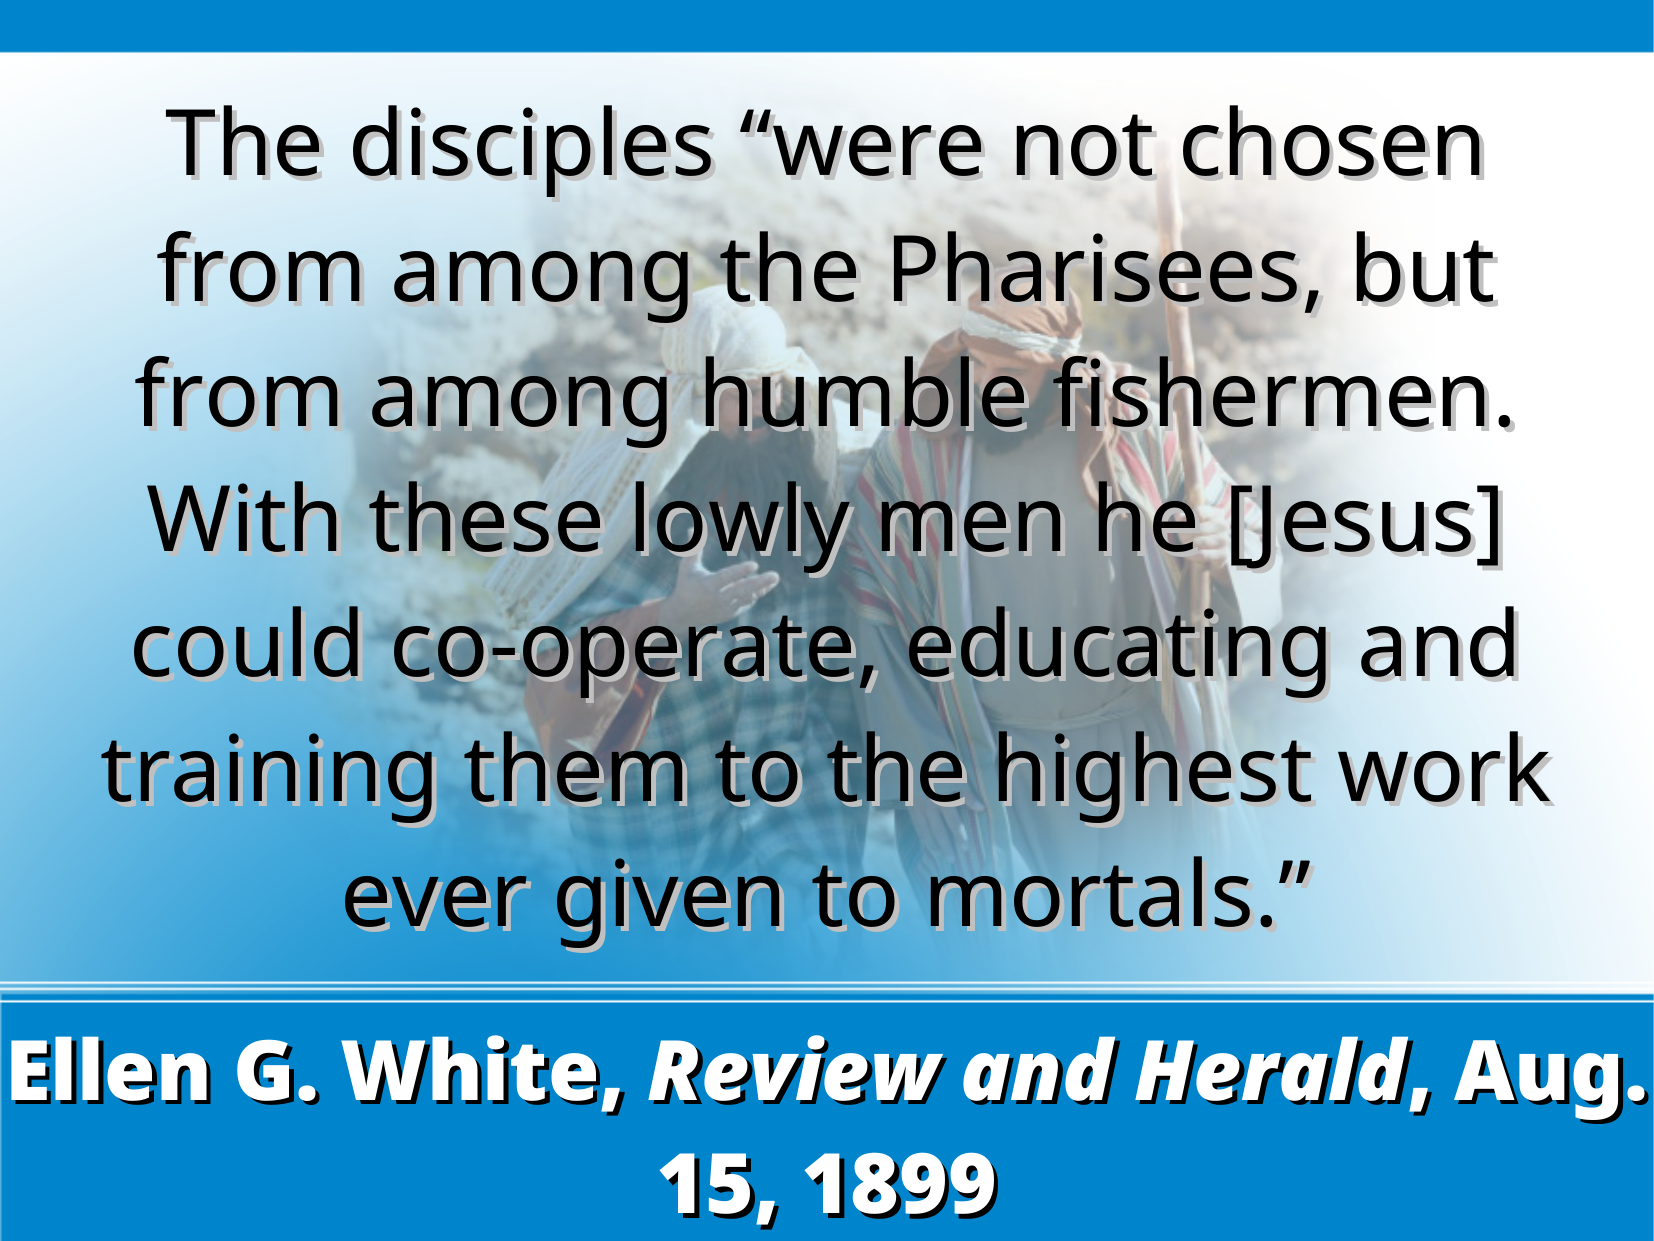

The disciples “were not chosen from among the Pharisees, but from among humble fishermen. With these lowly men he [Jesus] could co-operate, educating and training them to the highest work ever given to mortals.”
# Ellen G. White, Review and Herald, Aug. 15, 1899